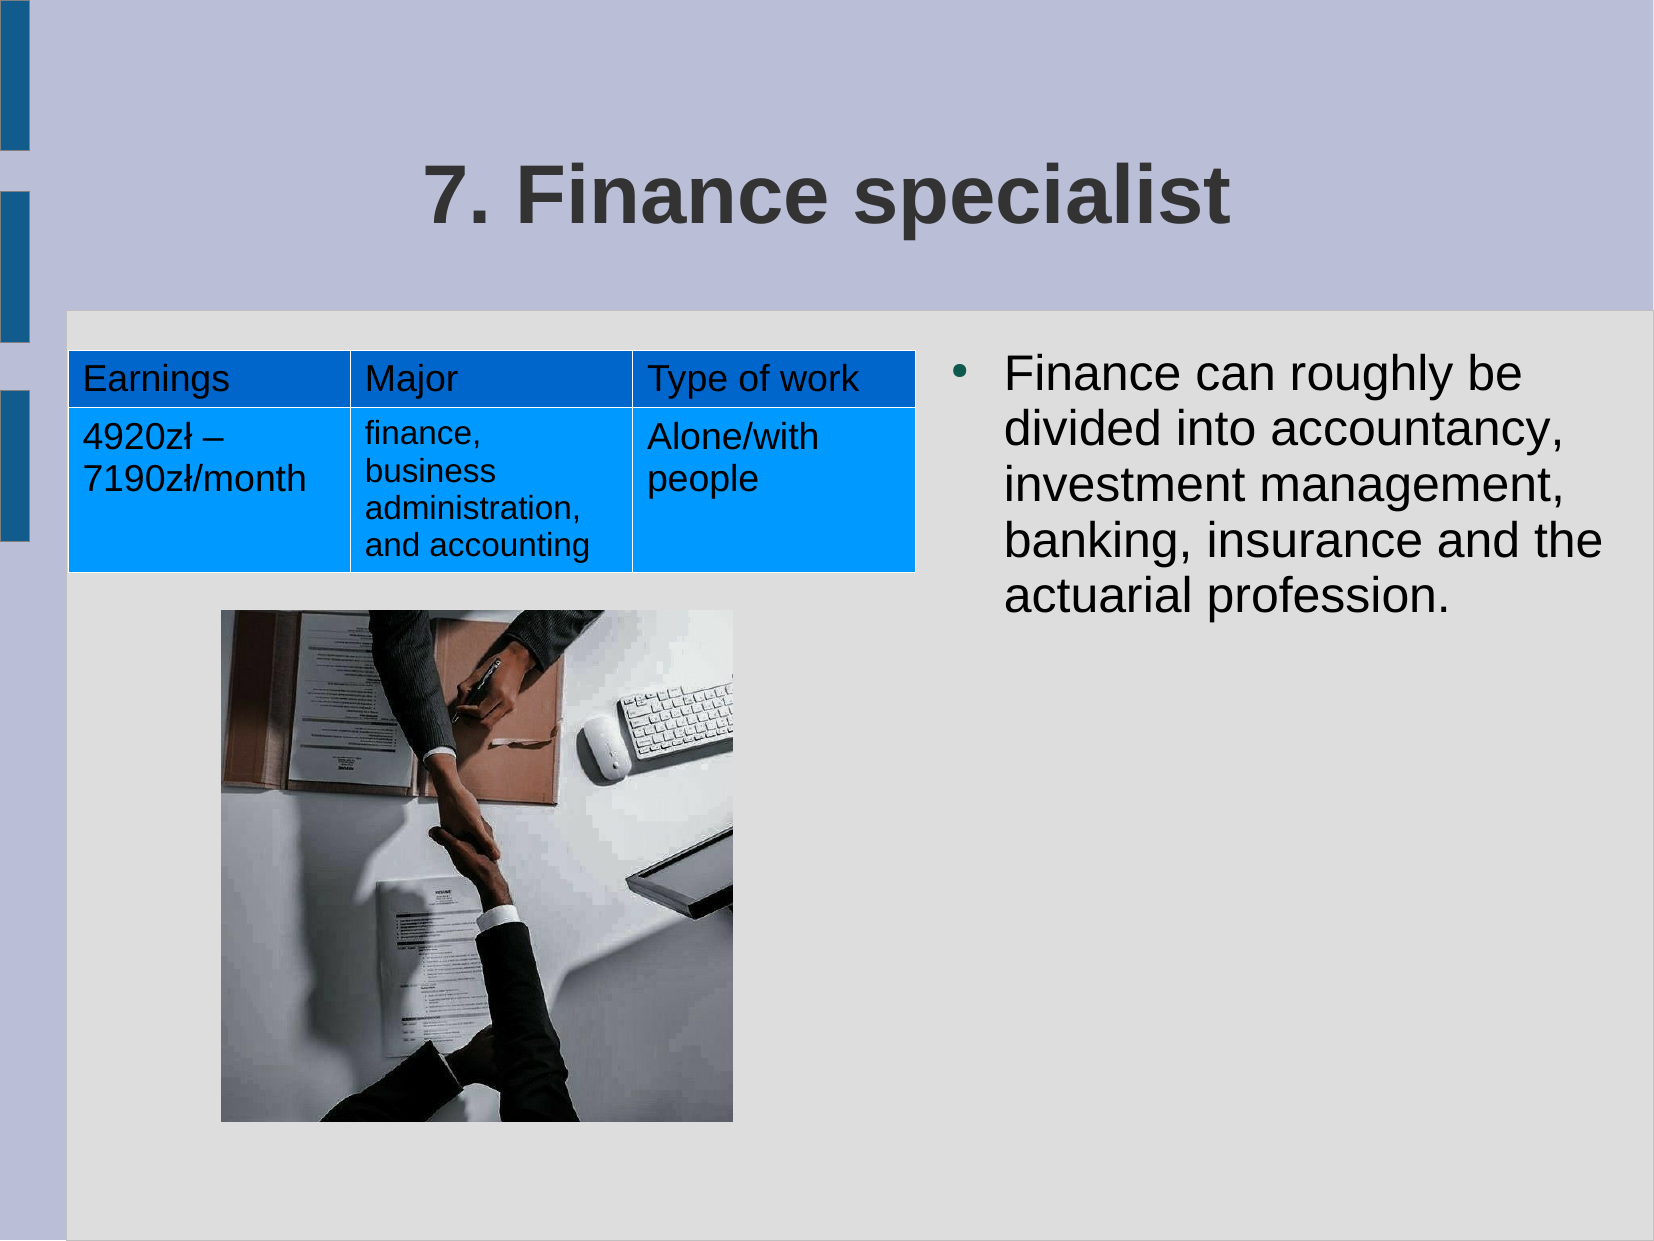

# 7. Finance specialist
Finance can roughly be divided into accountancy, investment management, banking, insurance and the actuarial profession.
| Earnings | Major | Type of work |
| --- | --- | --- |
| 4920zł – 7190zł/month | finance, business administration, and accounting | Alone/with people |